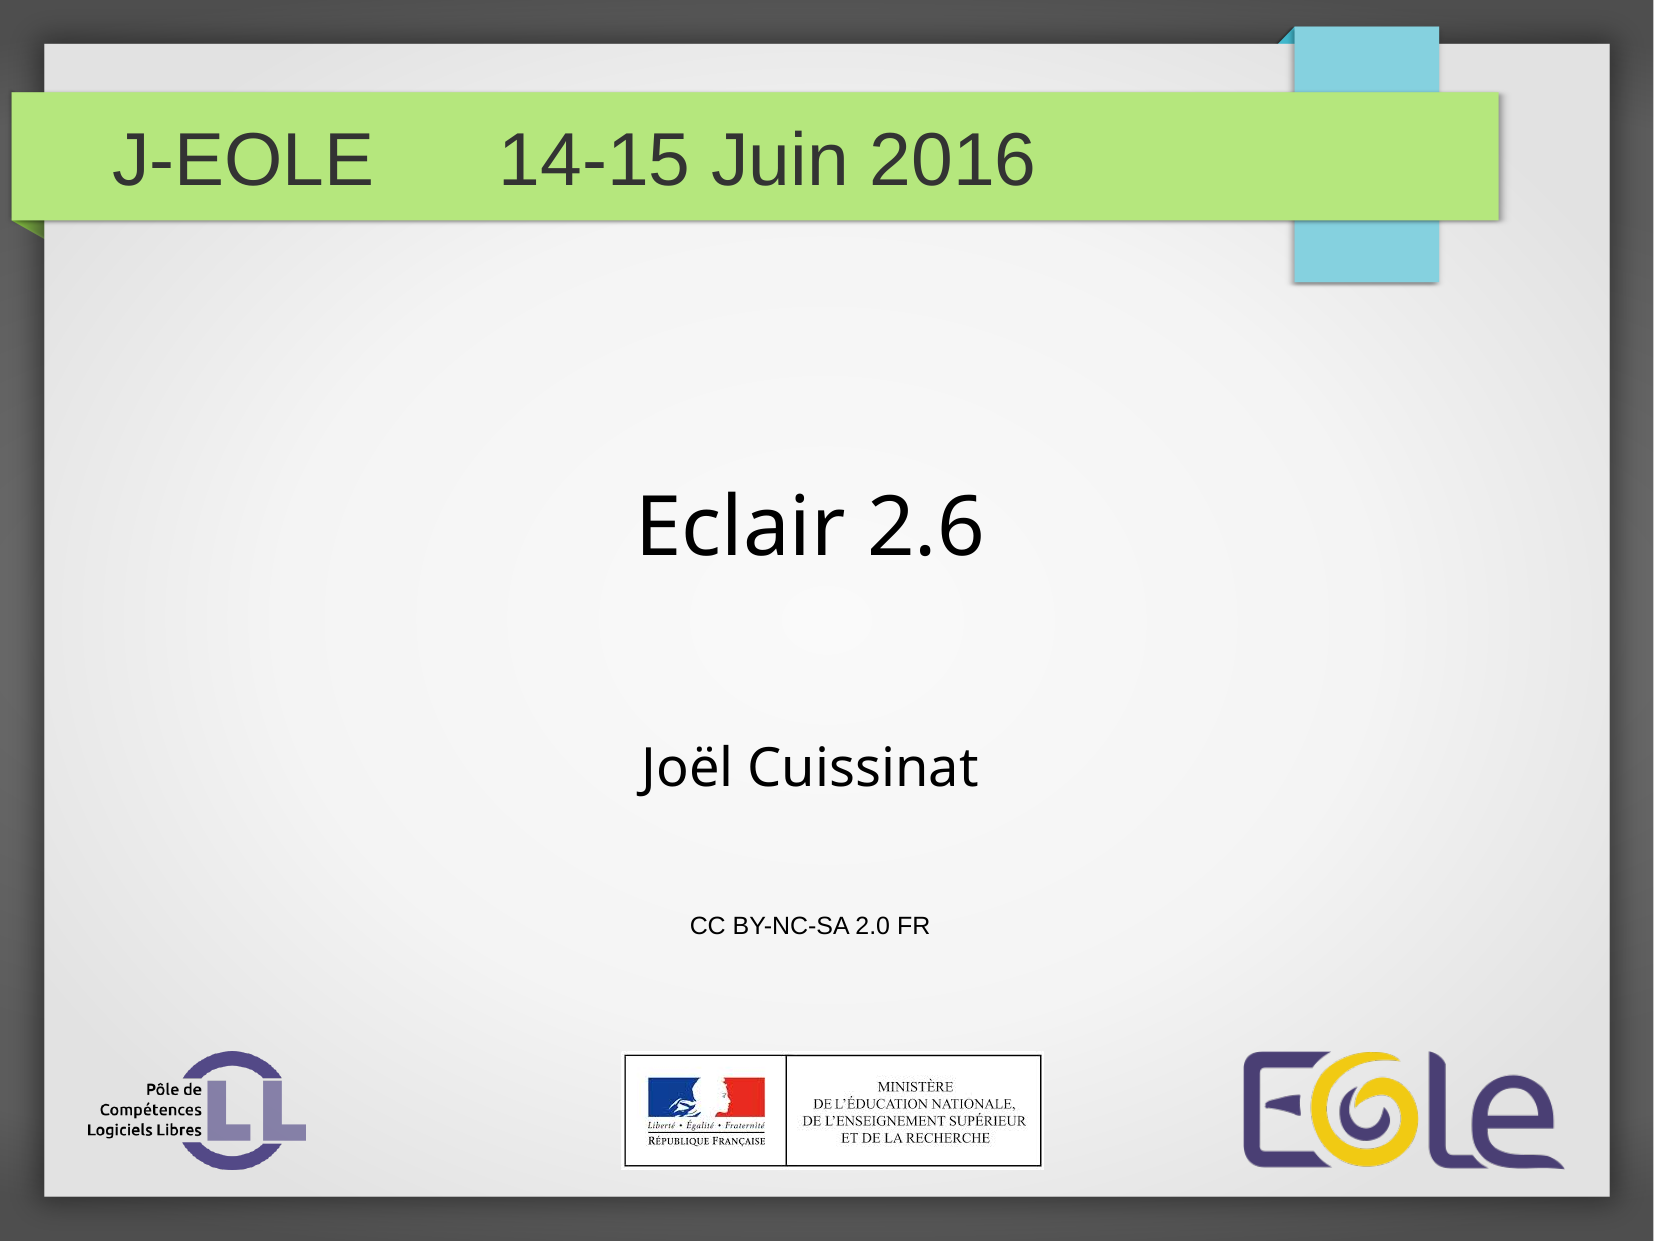

# J-EOLE 14-15 Juin 2016
Eclair 2.6
Joël Cuissinat
CC BY-NC-SA 2.0 FR